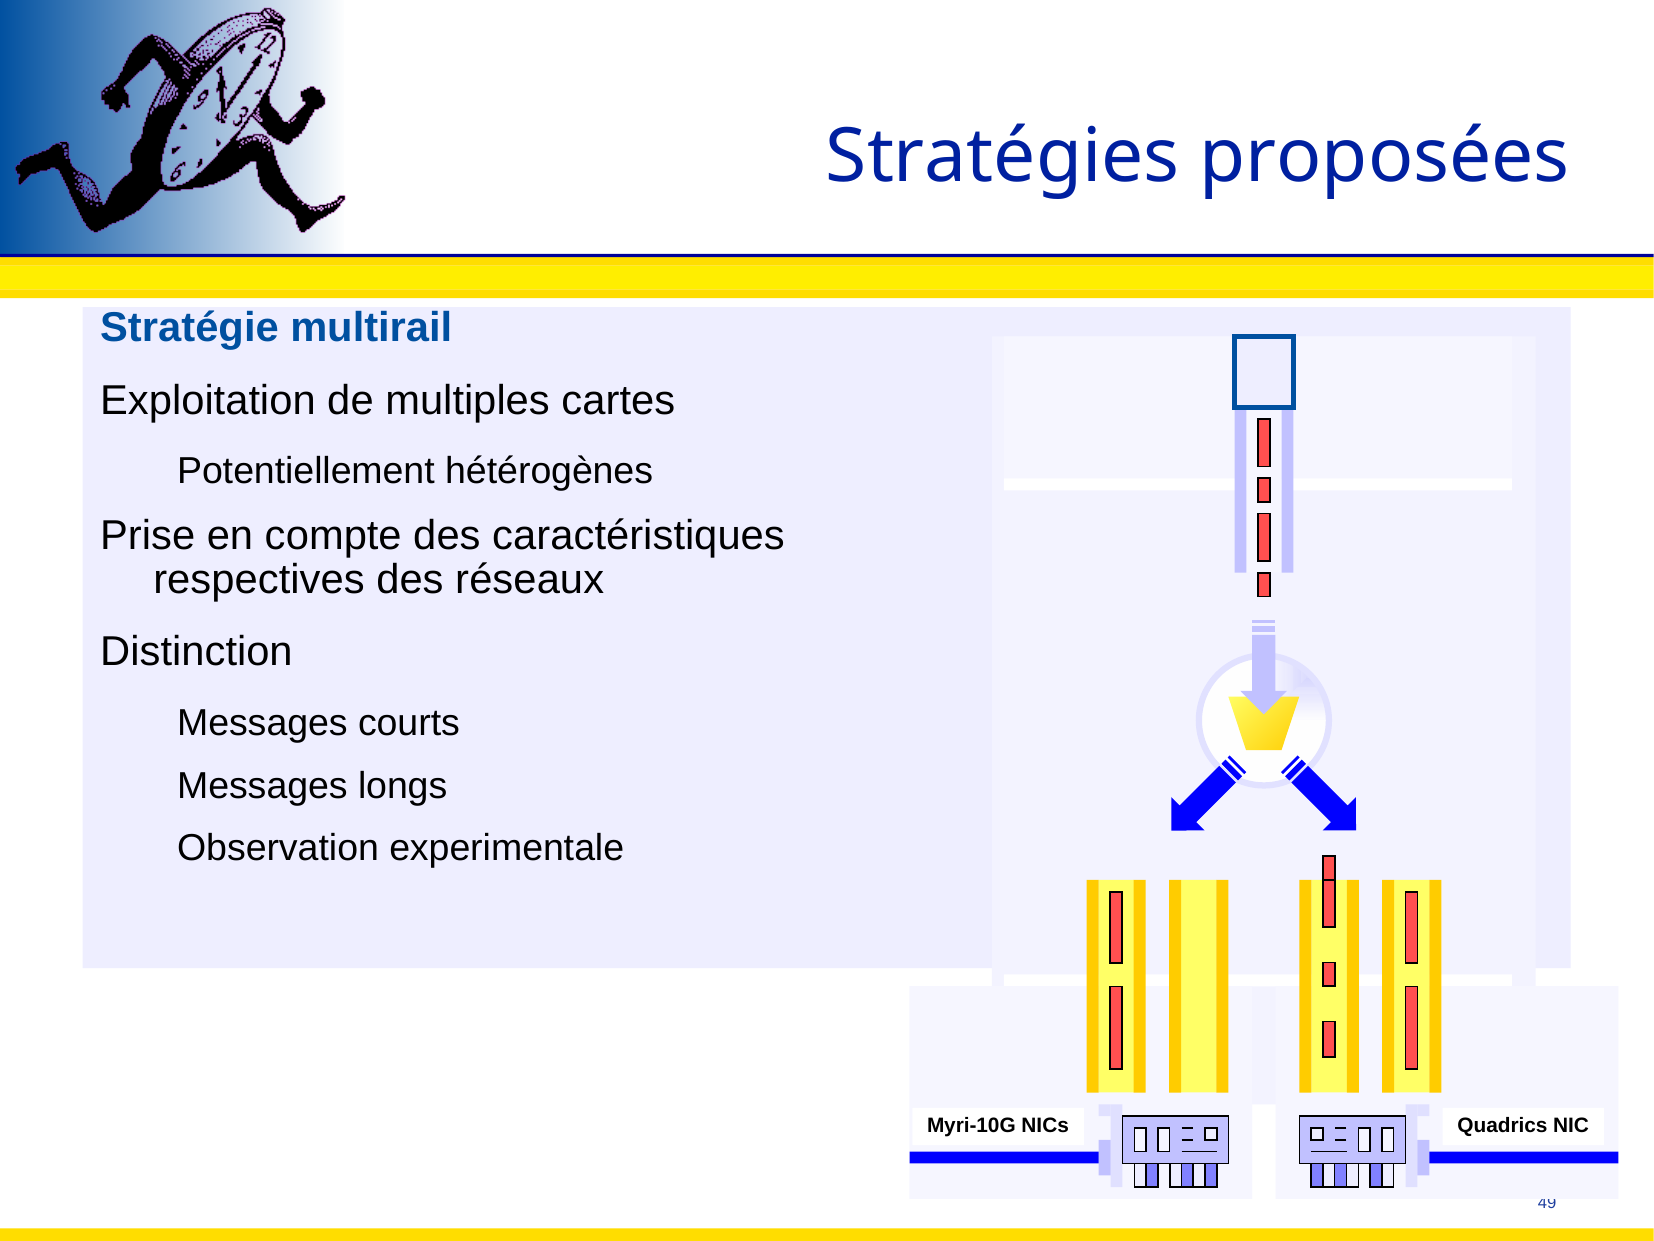

# Stratégies proposées
Stratégie multirail
Exploitation de multiples cartes
Potentiellement hétérogènes
Prise en compte des caractéristiques
respectives des réseaux
Distinction
Messages courts
Messages longs
Observation experimentale
Myri-10G NICs
Quadrics NIC